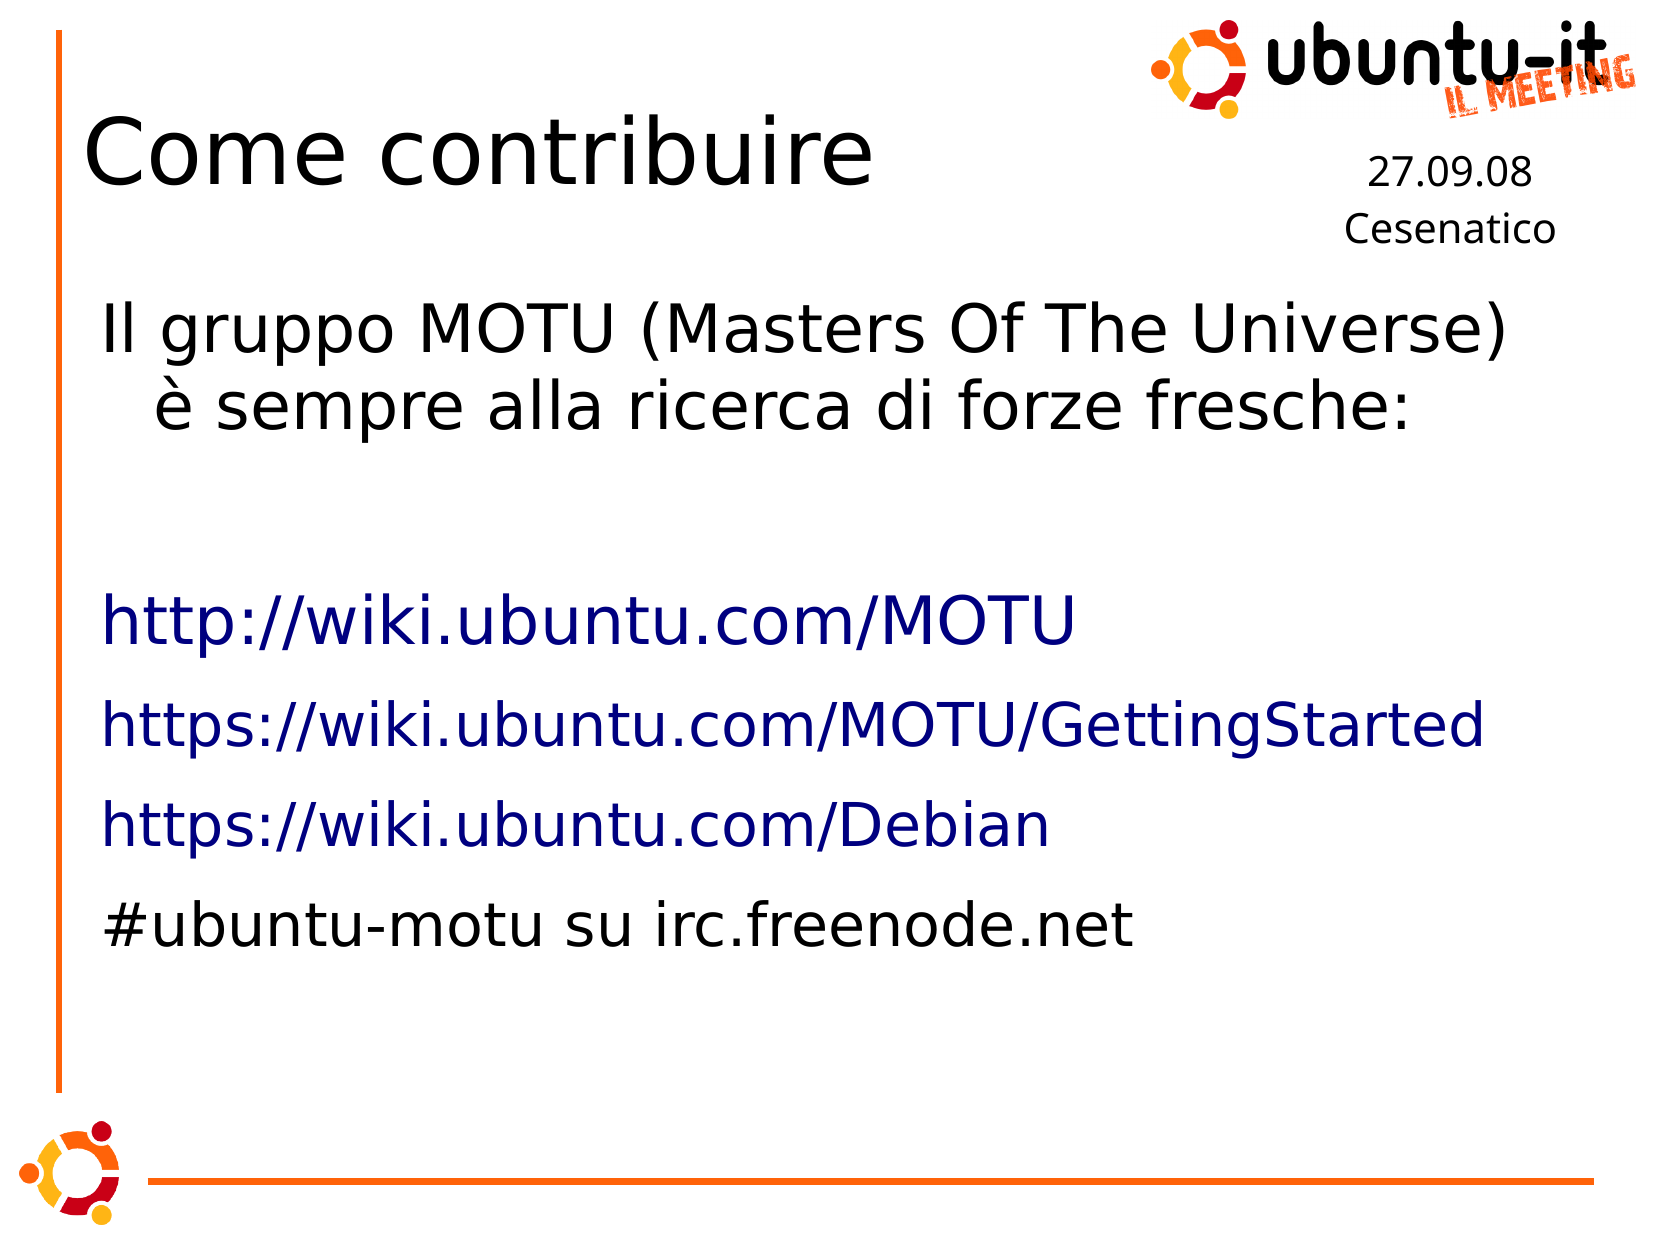

# Come contribuire
Il gruppo MOTU (Masters Of The Universe) è sempre alla ricerca di forze fresche:
http://wiki.ubuntu.com/MOTU
https://wiki.ubuntu.com/MOTU/GettingStarted
https://wiki.ubuntu.com/Debian
#ubuntu-motu su irc.freenode.net